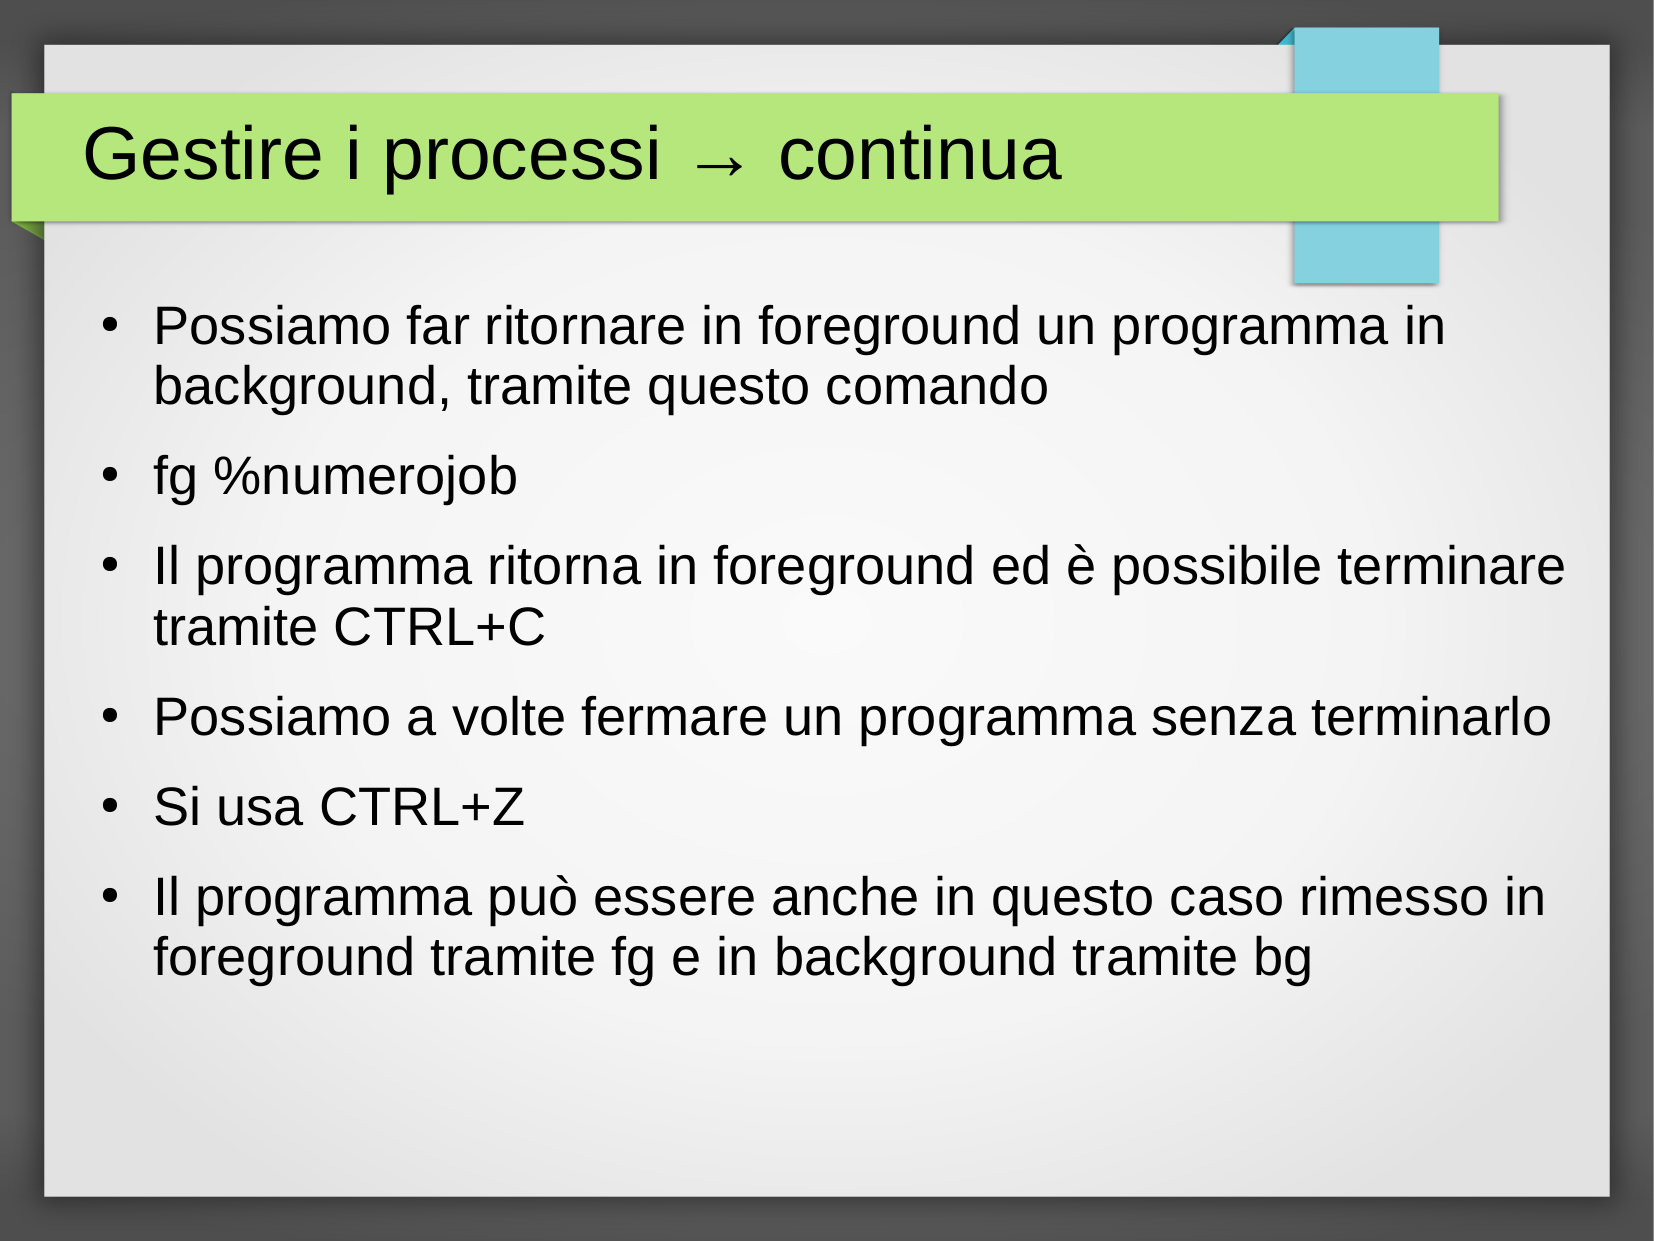

# Gestire i processi → continua
Possiamo far ritornare in foreground un programma in background, tramite questo comando
fg %numerojob
Il programma ritorna in foreground ed è possibile terminare tramite CTRL+C
Possiamo a volte fermare un programma senza terminarlo
Si usa CTRL+Z
Il programma può essere anche in questo caso rimesso in foreground tramite fg e in background tramite bg